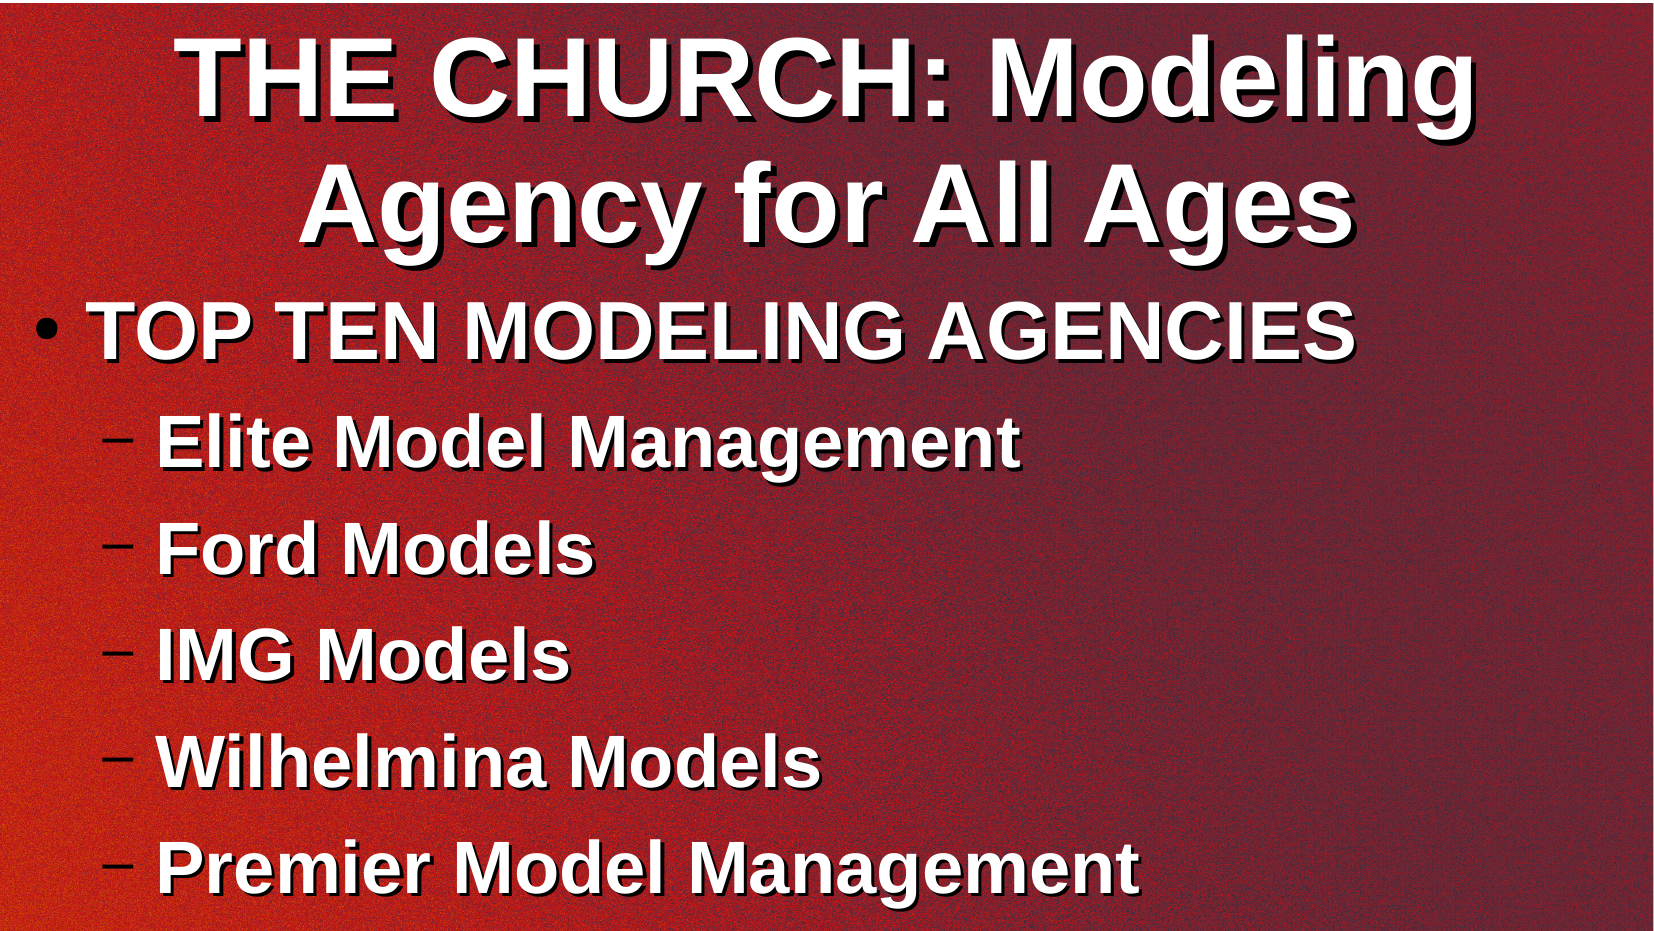

# THE CHURCH: Modeling Agency for All Ages
TOP TEN MODELING AGENCIES
Elite Model Management
Ford Models
IMG Models
Wilhelmina Models
Premier Model Management